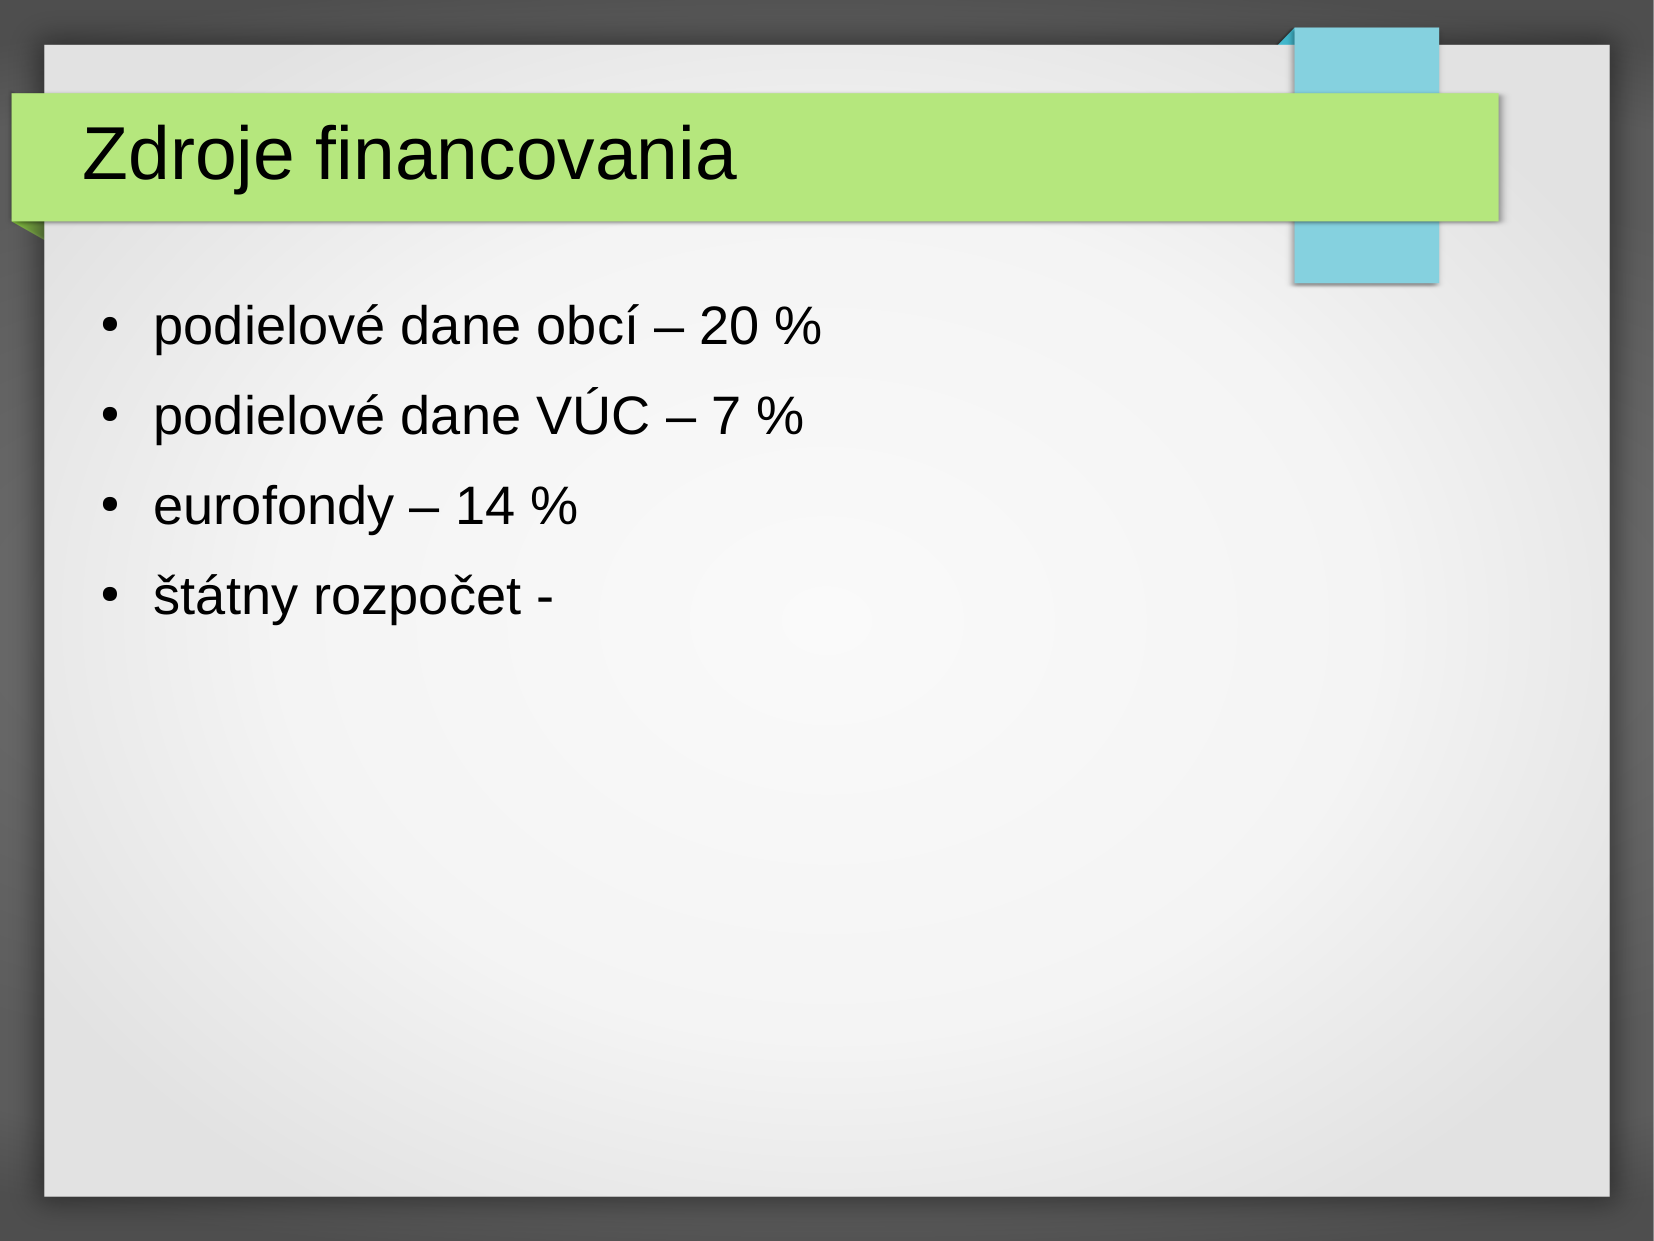

# Zdroje financovania
podielové dane obcí – 20 %
podielové dane VÚC – 7 %
eurofondy – 14 %
štátny rozpočet -